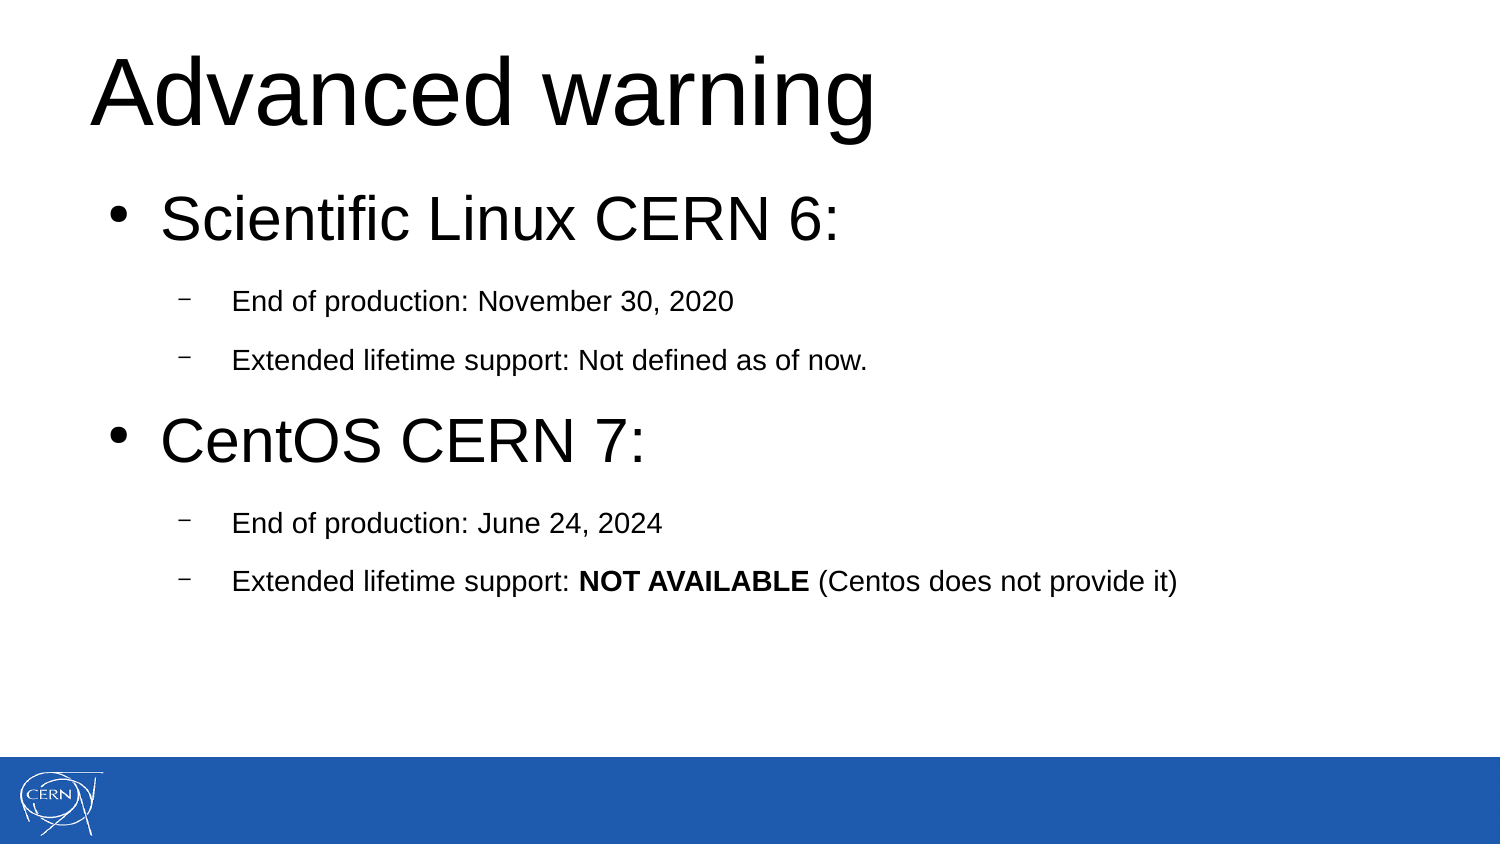

# Advanced warning
Scientific Linux CERN 6:
End of production: November 30, 2020
Extended lifetime support: Not defined as of now.
CentOS CERN 7:
End of production: June 24, 2024
Extended lifetime support: NOT AVAILABLE (Centos does not provide it)